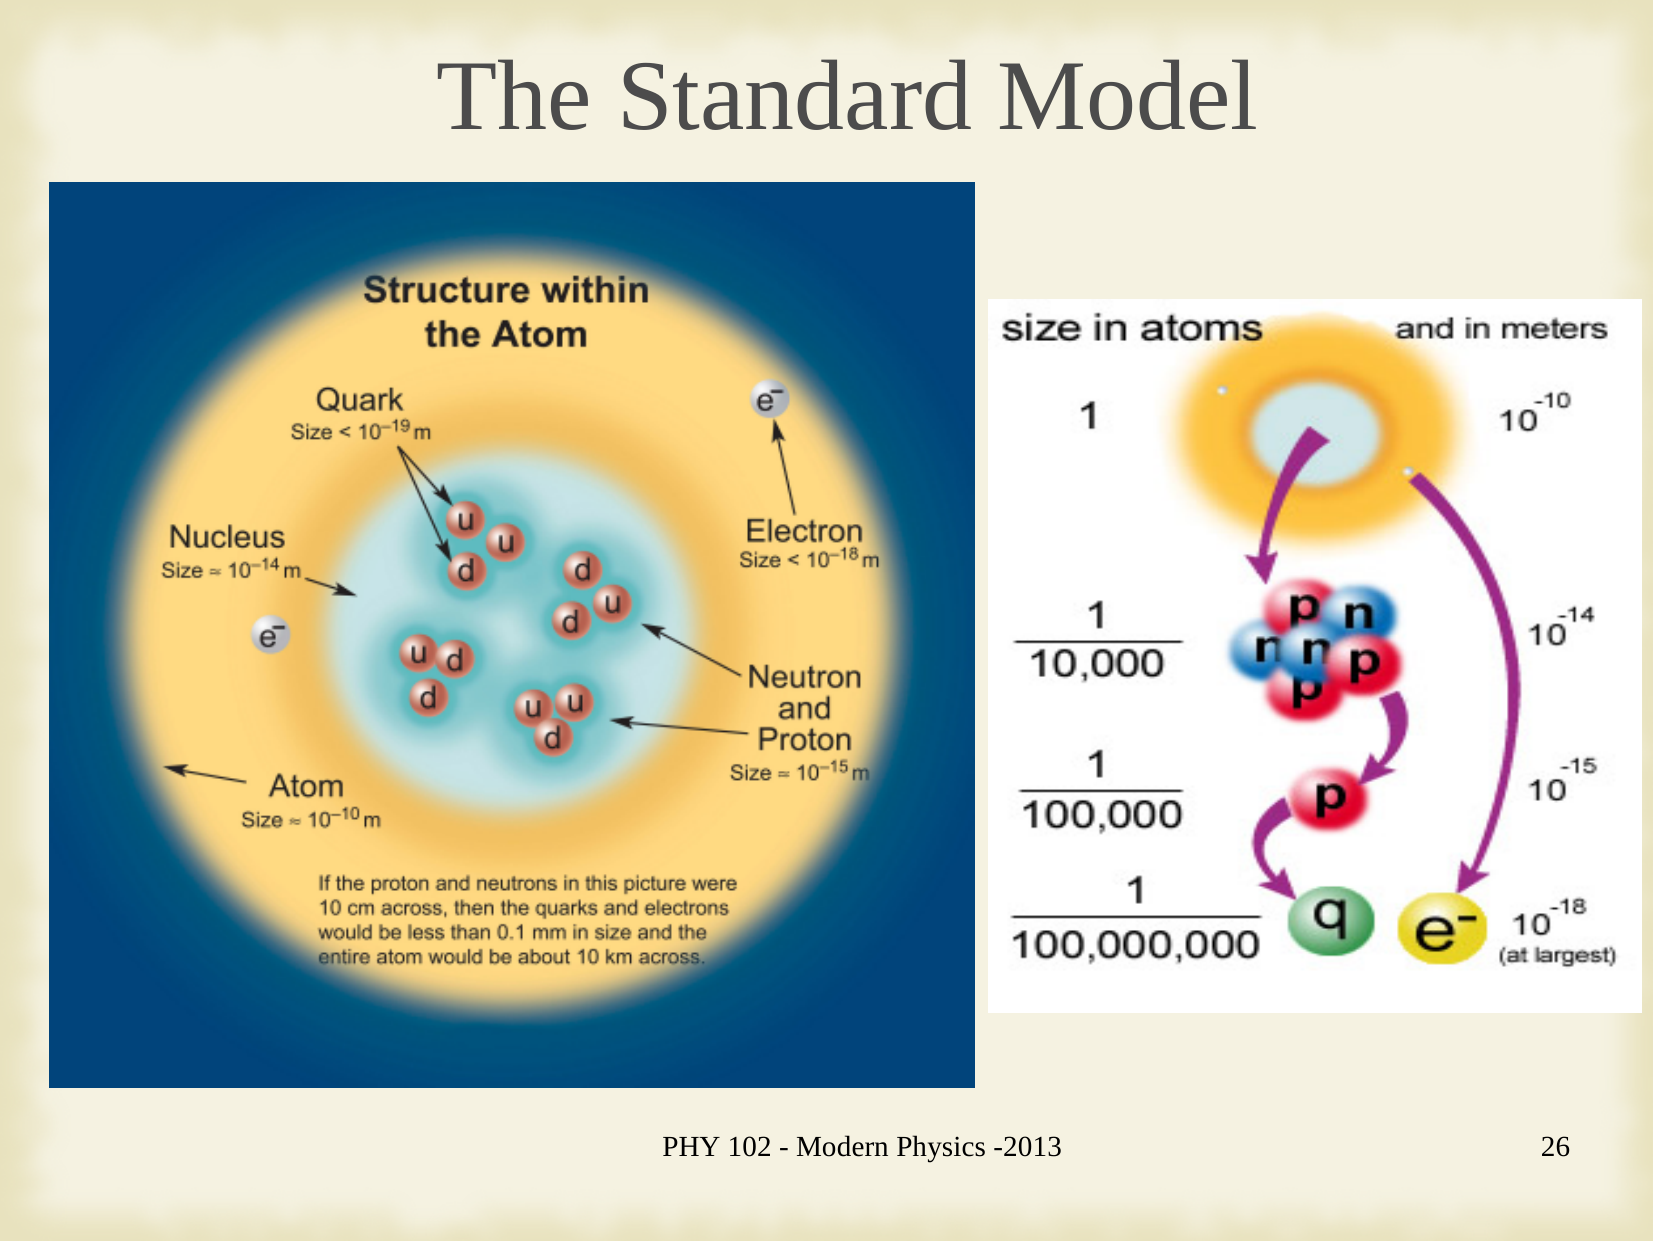

# The Standard Model
PHY 102 - Modern Physics -2013
26